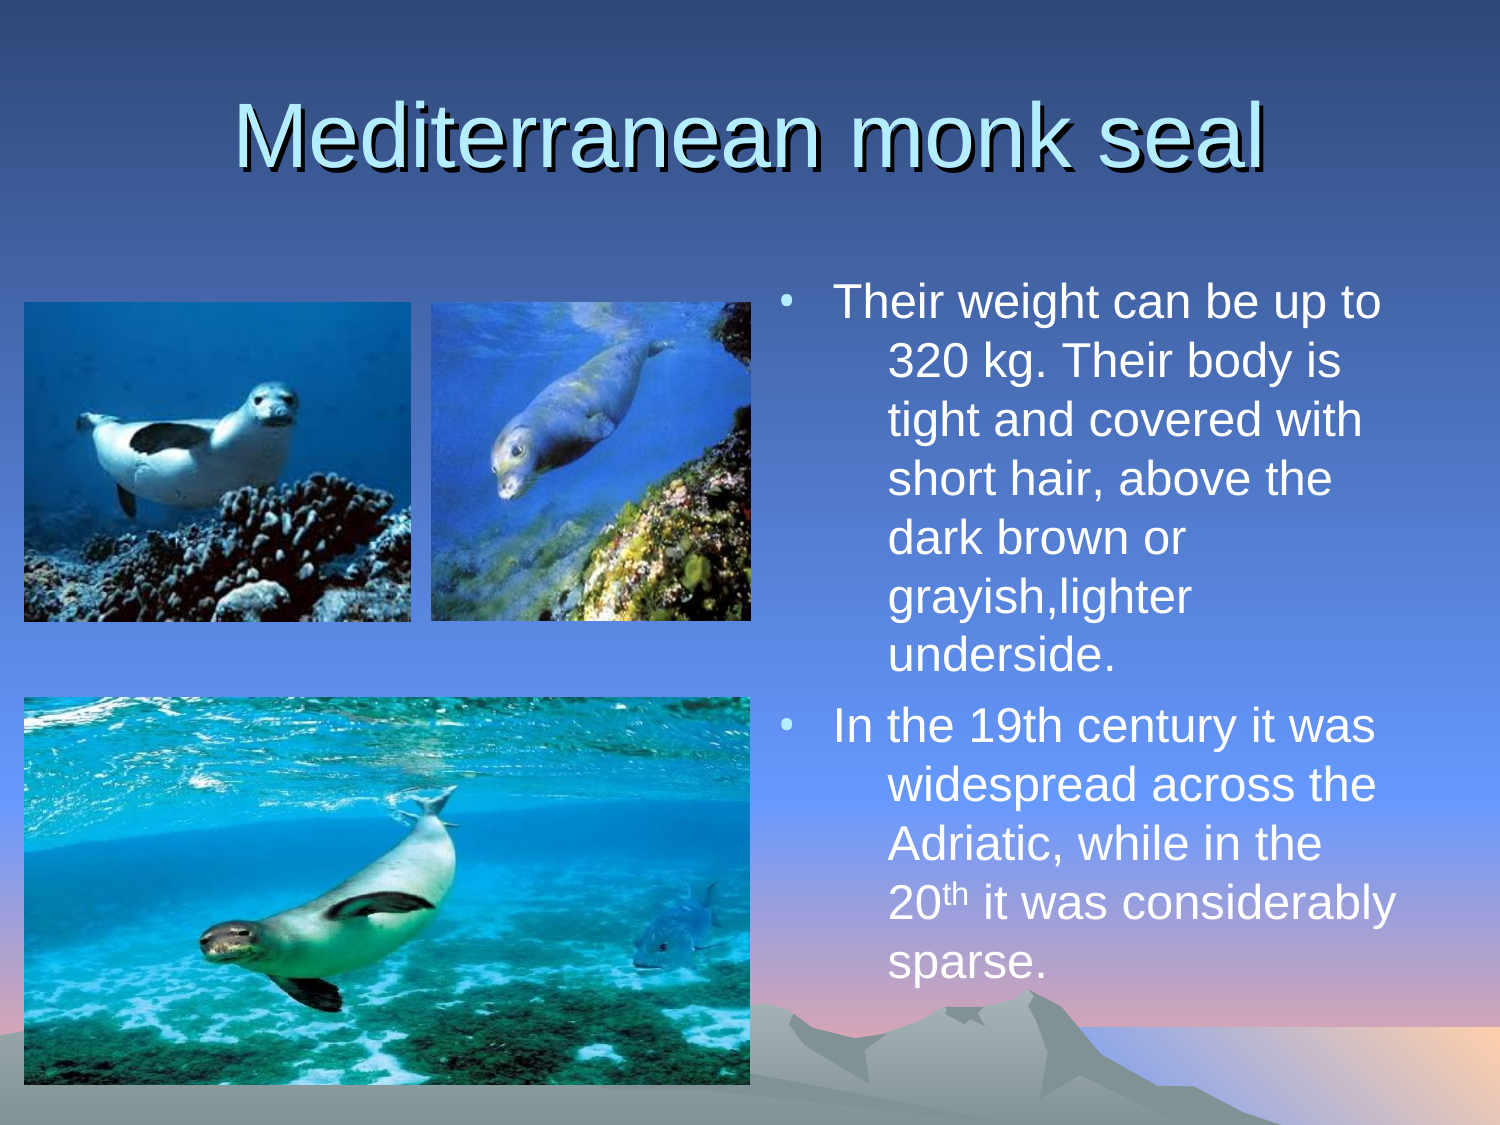

# Mediterranean monk seal
Their weight can be up to 320 kg. Their body is tight and covered with short hair, above the dark brown or grayish,lighter underside.
In the 19th century it was widespread across the Adriatic, while in the 20th it was considerably sparse.